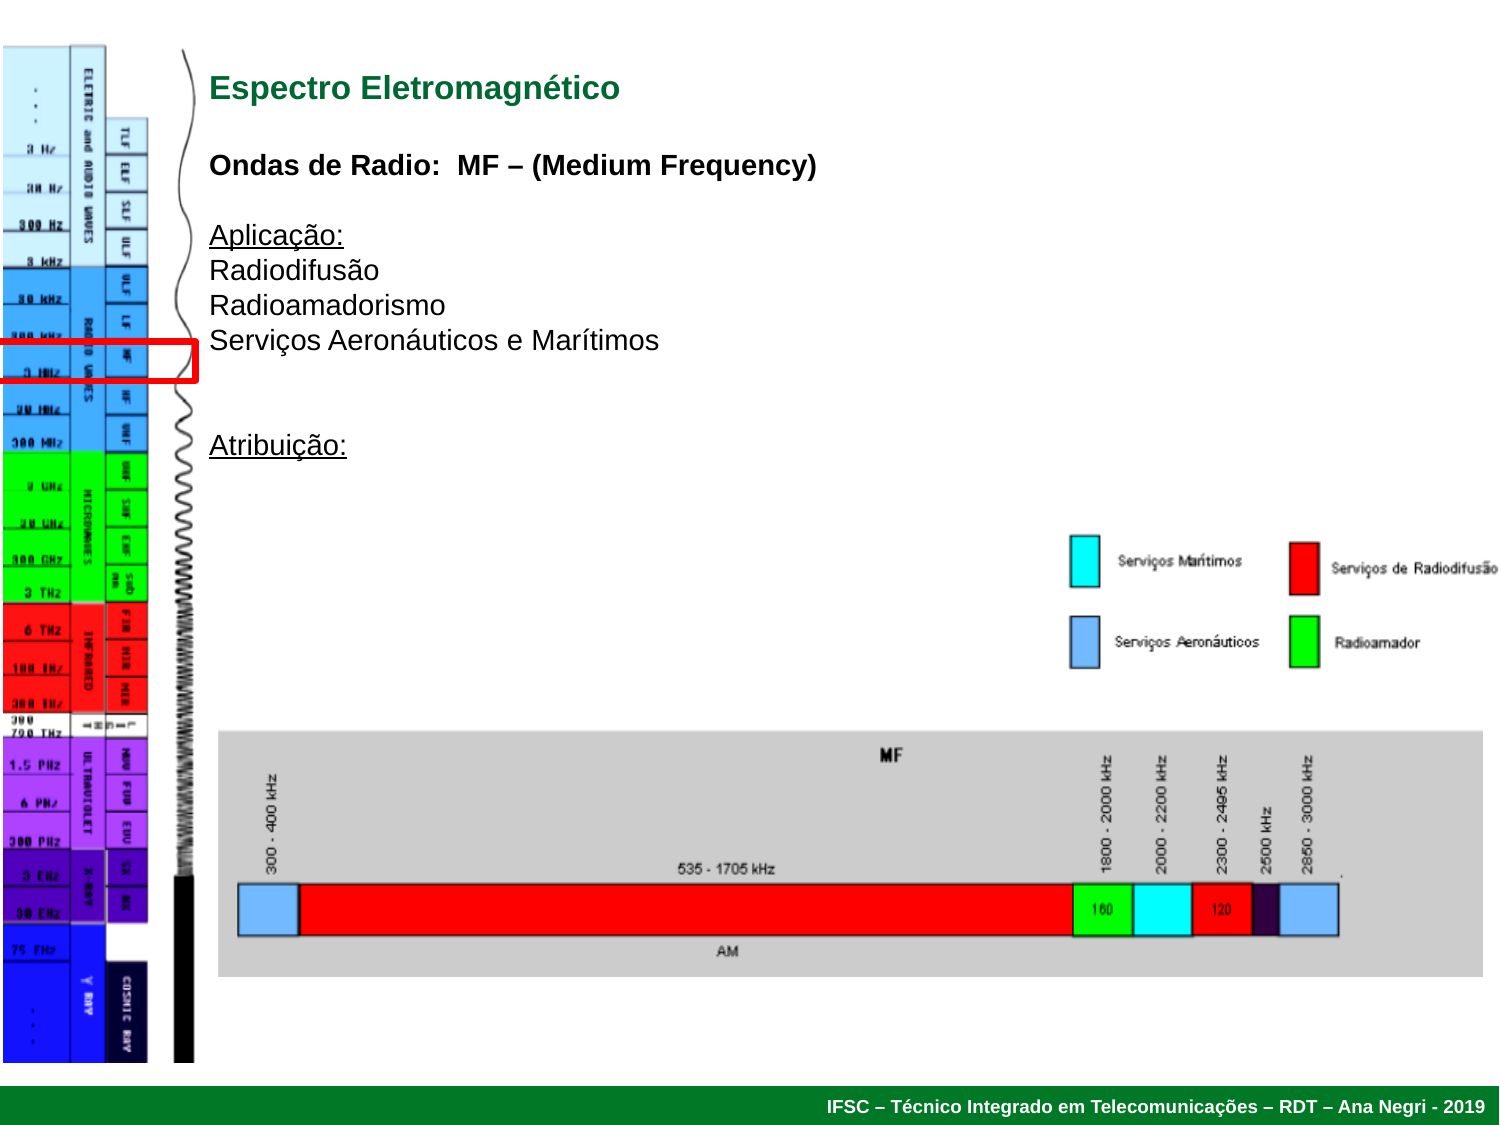

Espectro Eletromagnético
Ondas de Radio: MF – (Medium Frequency)
Aplicação:
Radiodifusão
Radioamadorismo
Serviços Aeronáuticos e Marítimos
Atribuição:
ção
IFSC – Técnico Integrado em Telecomunicações – RDT – Ana Negri - 2019